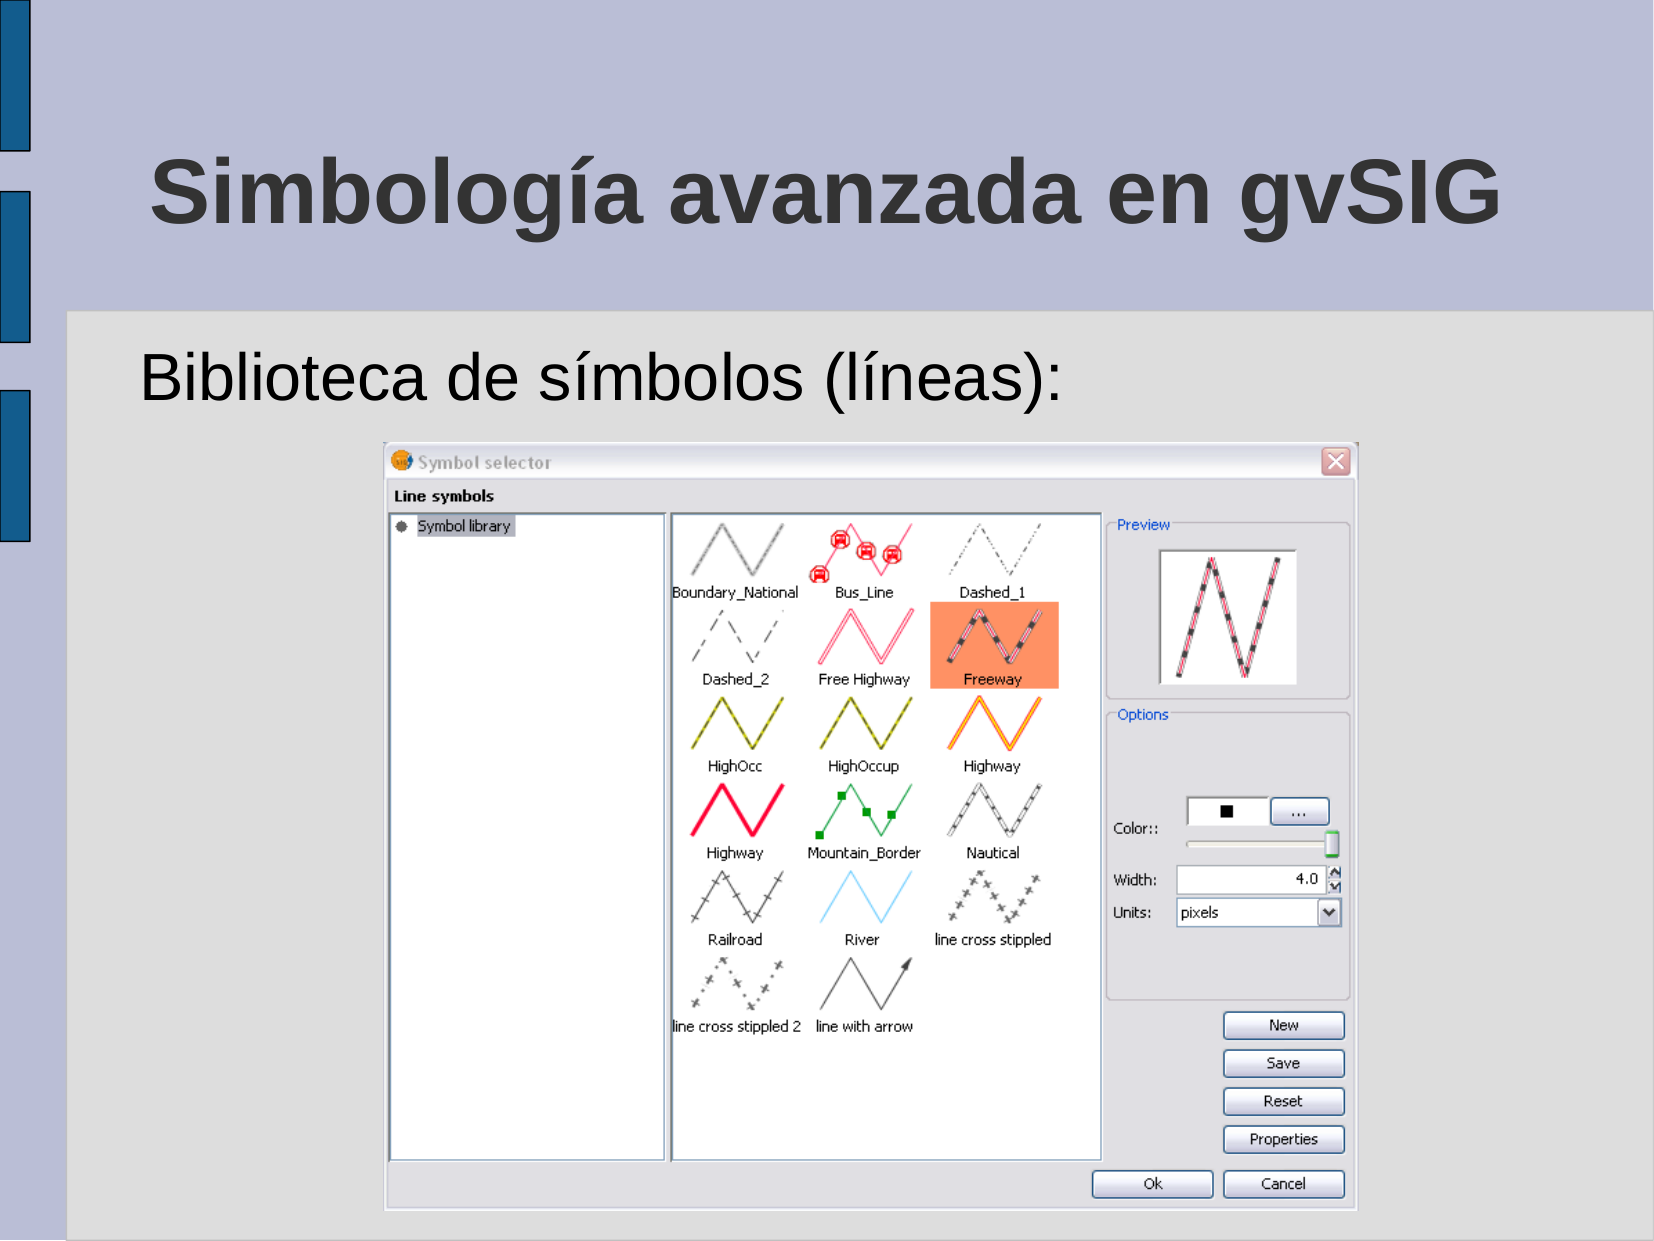

# Simbología avanzada en gvSIG
Biblioteca de símbolos (líneas):